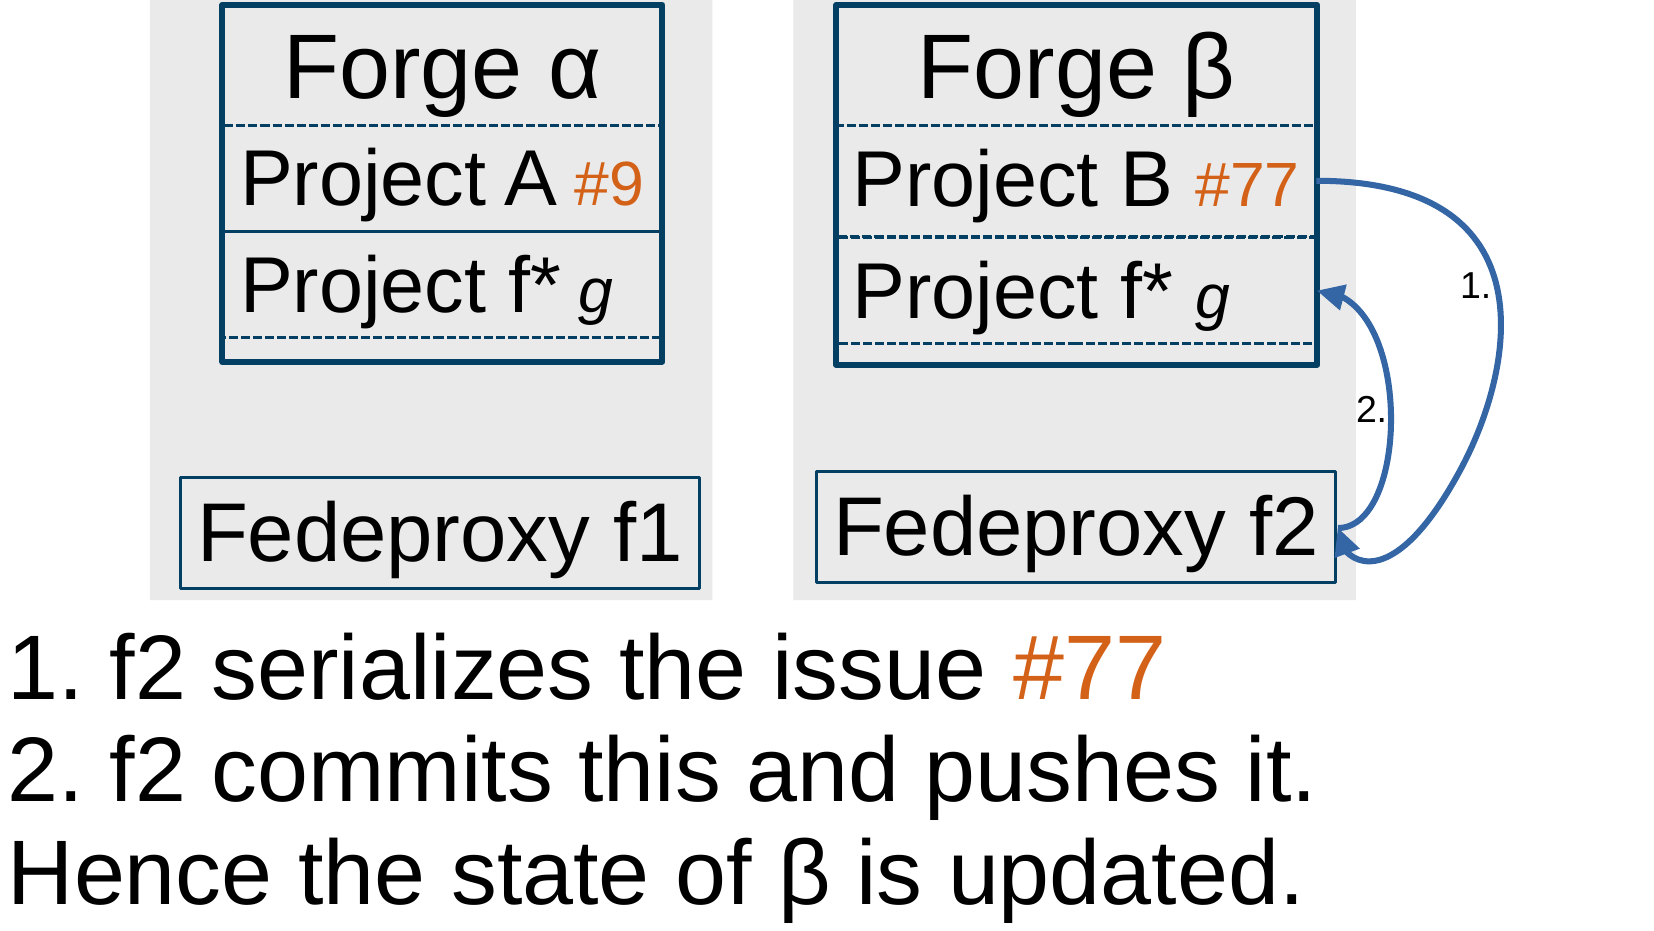

Forge α
Forge β
Project A #9
Project B #77
Project f* g
Project f* g
Fedeproxy f2
Fedeproxy f1
# 1. f2 serializes the issue #77 2. f2 commits this and pushes it. Hence the state of β is updated.